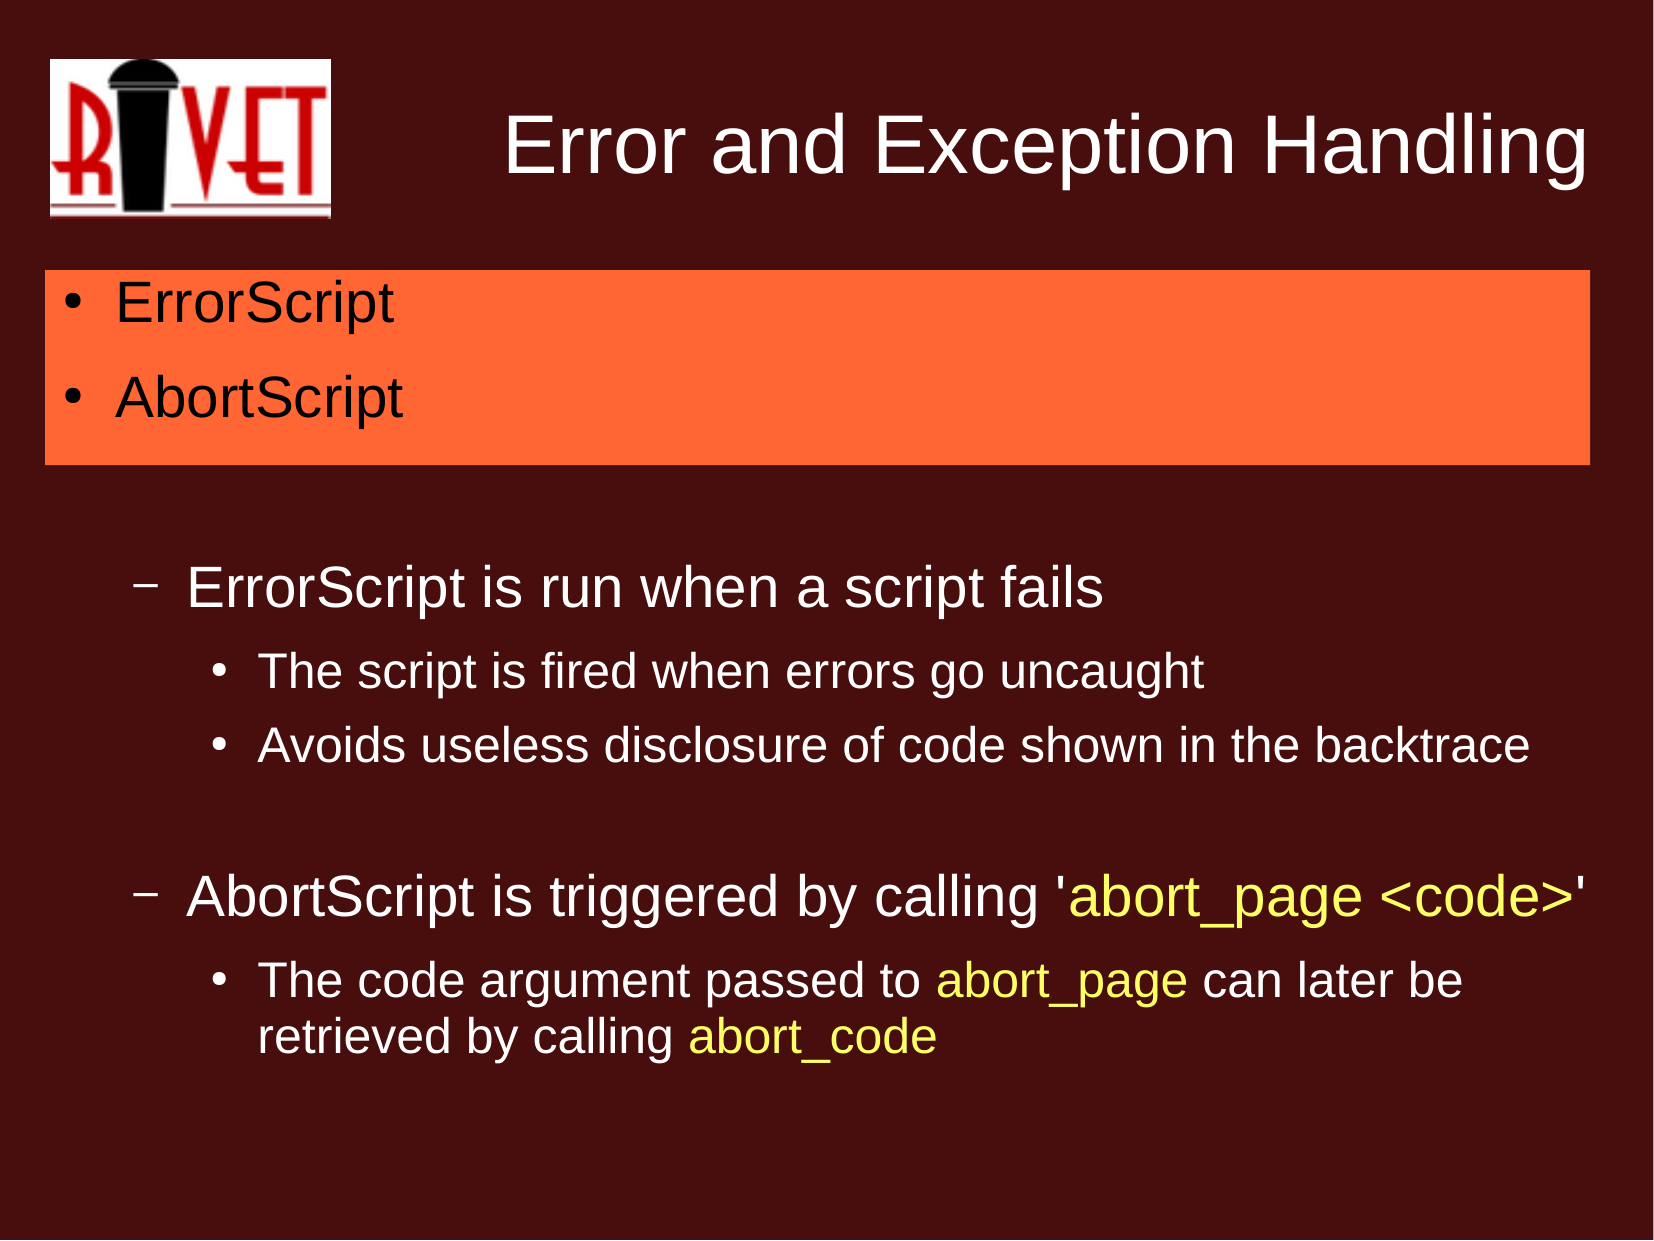

# Error and Exception Handling
ErrorScript
AbortScript
ErrorScript is run when a script fails
The script is fired when errors go uncaught
Avoids useless disclosure of code shown in the backtrace
AbortScript is triggered by calling 'abort_page <code>'
The code argument passed to abort_page can later be retrieved by calling abort_code